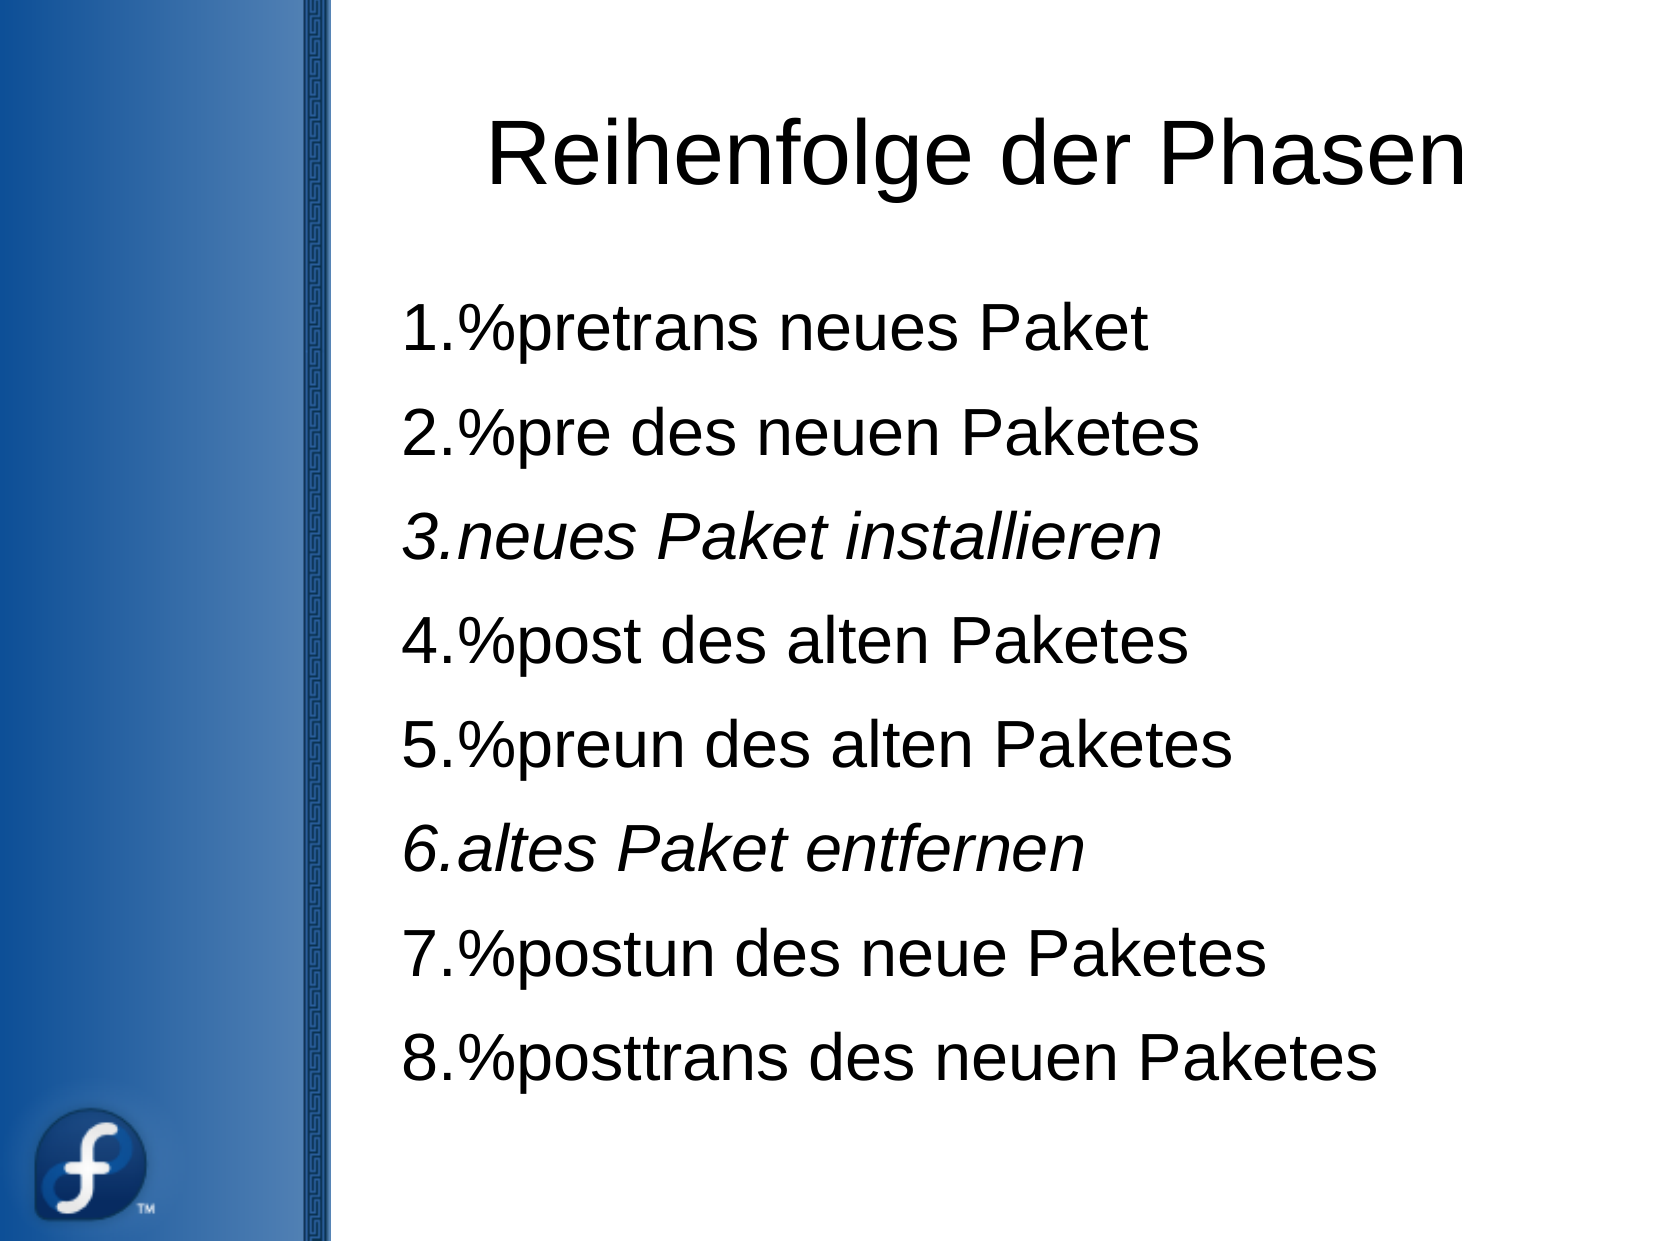

# Reihenfolge der Phasen
%pretrans neues Paket
%pre des neuen Paketes
neues Paket installieren
%post des alten Paketes
%preun des alten Paketes
altes Paket entfernen
%postun des neue Paketes
%posttrans des neuen Paketes